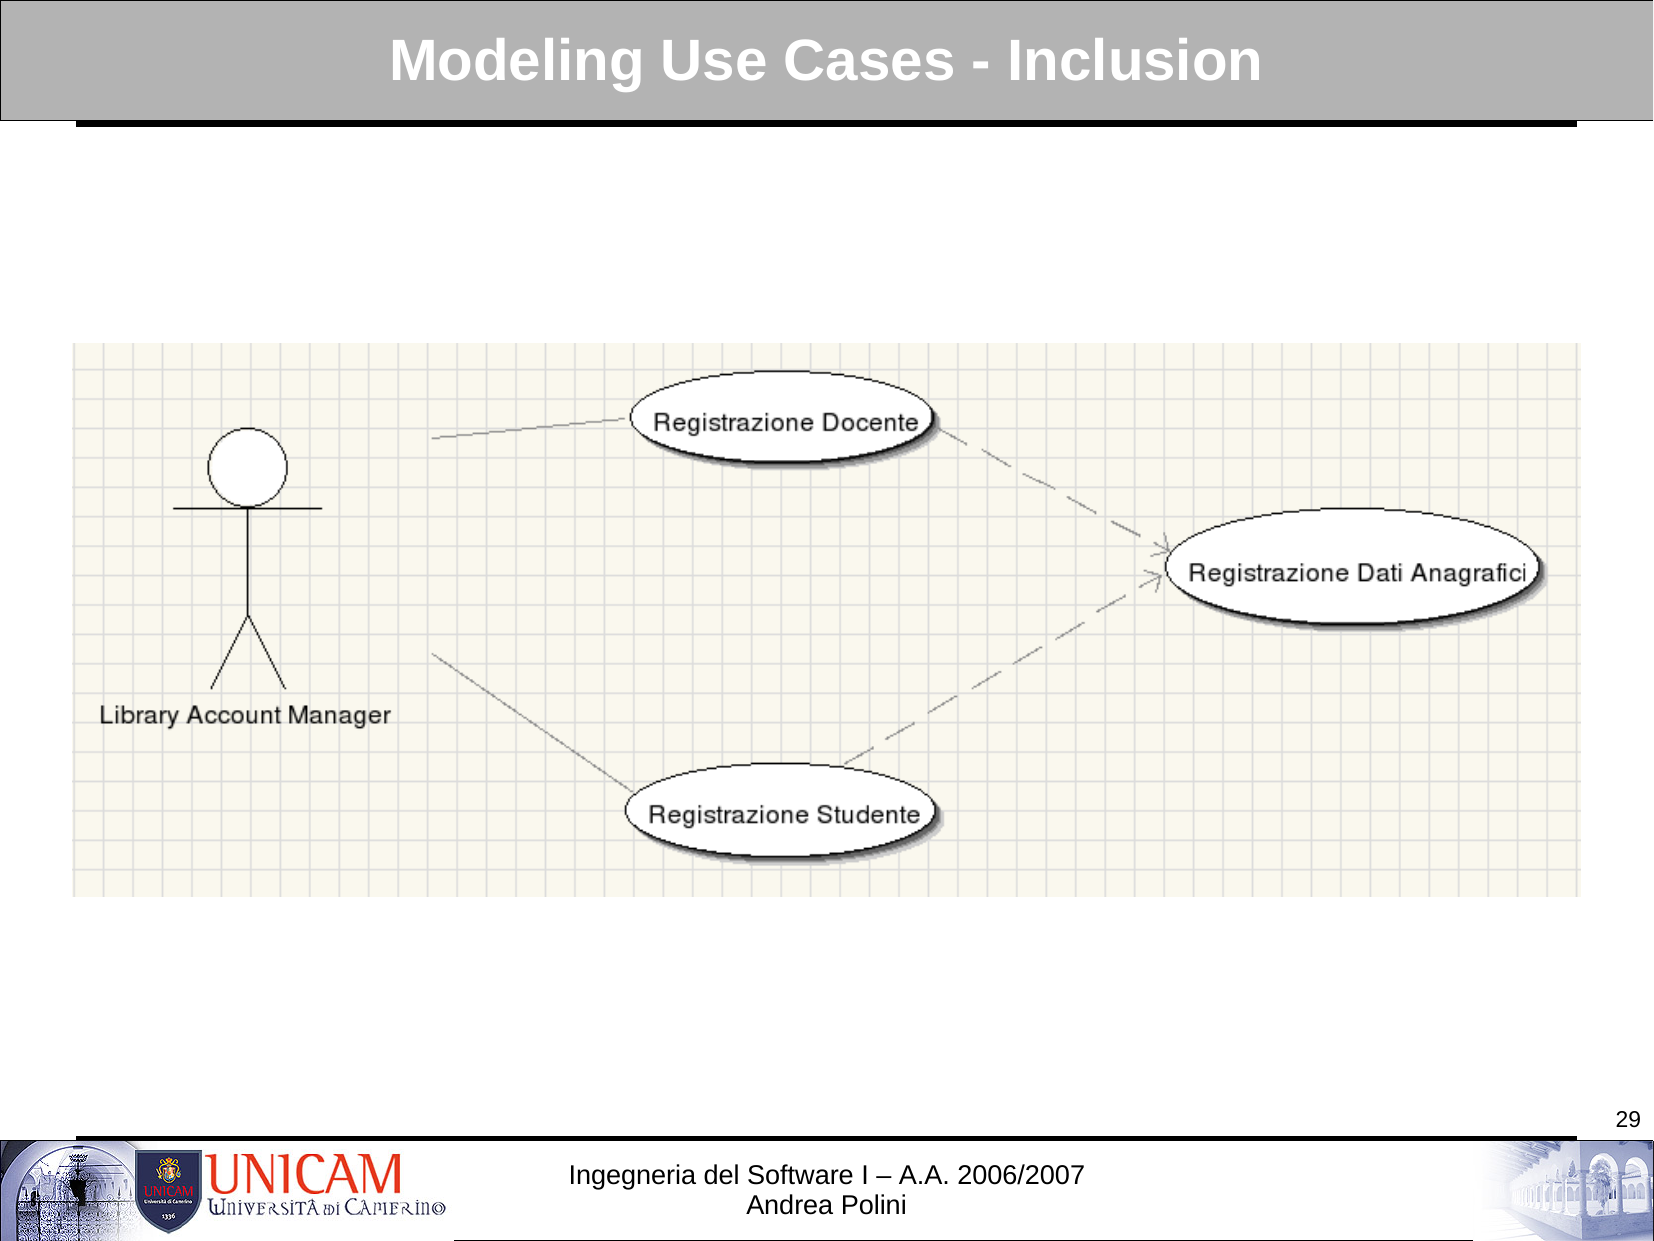

# Modeling Use Cases - Inclusion
29